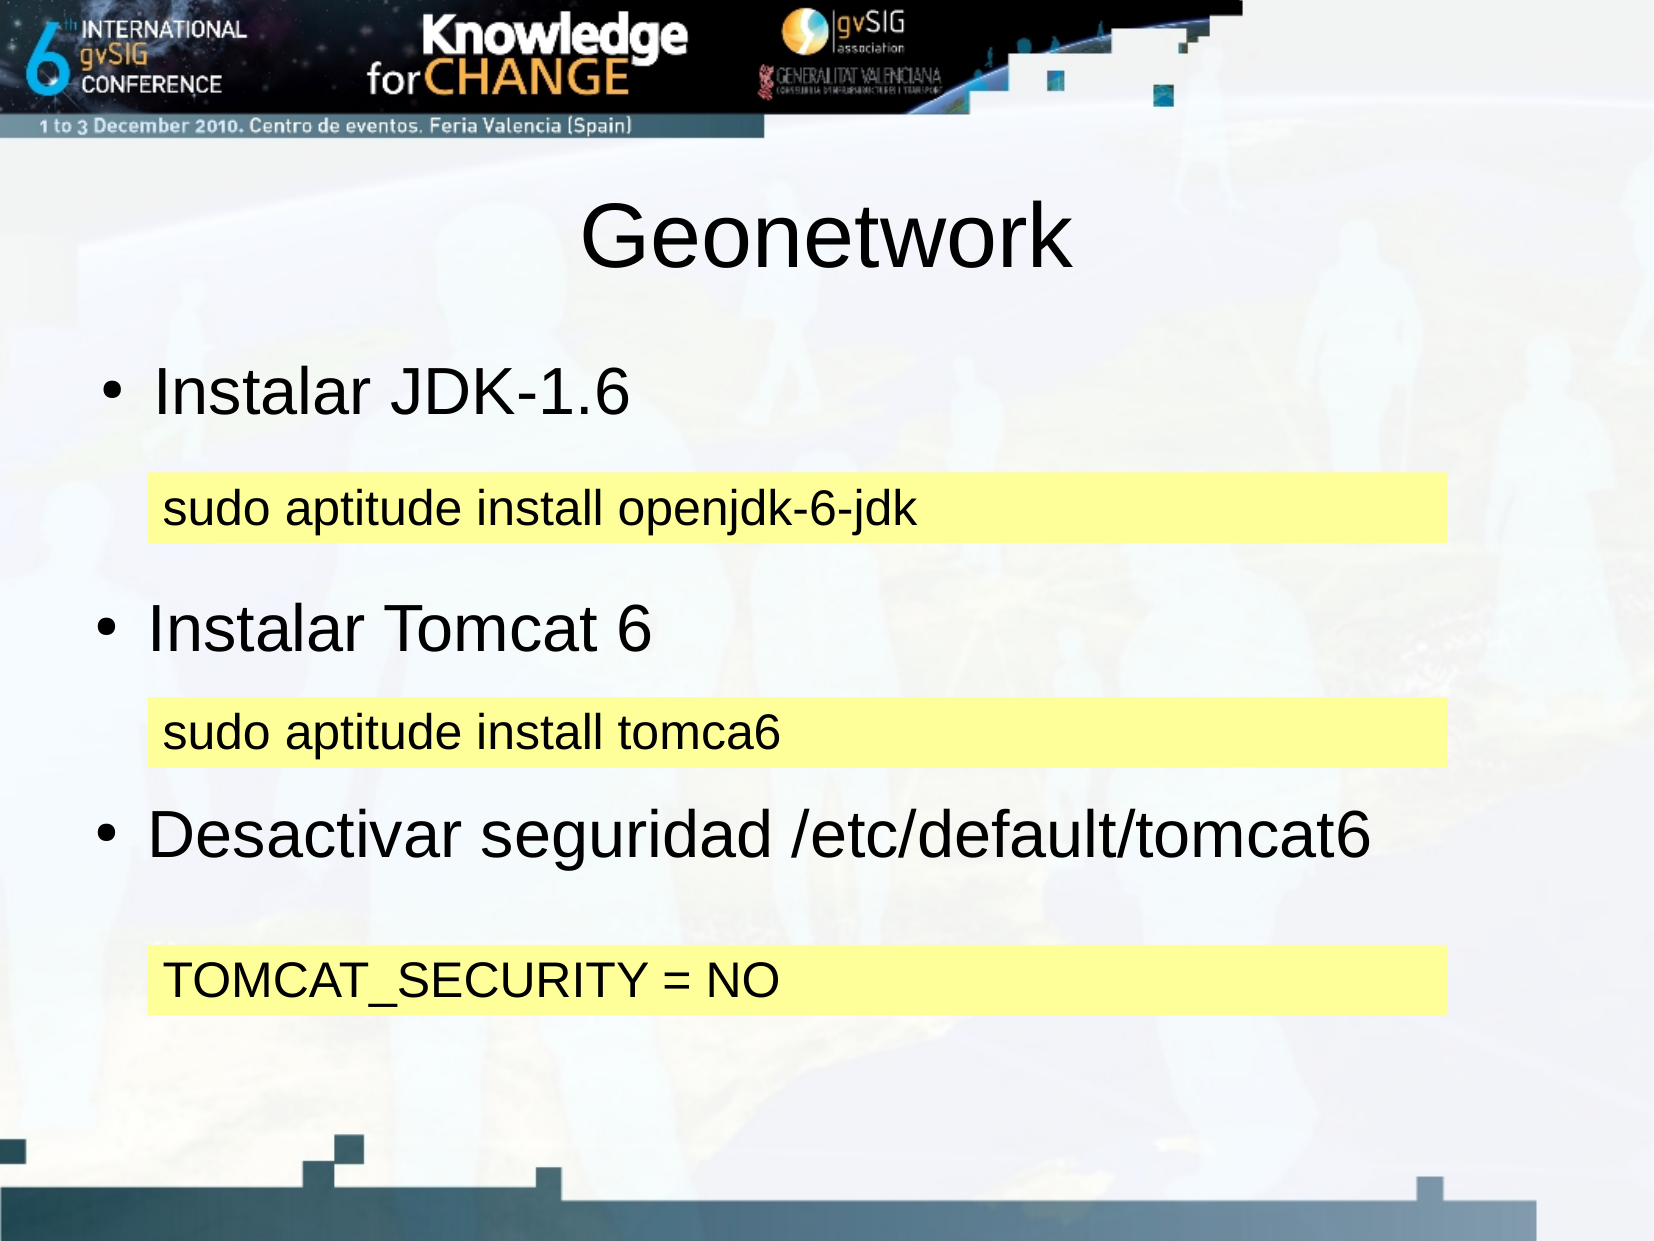

# Geonetwork
Instalar JDK-1.6
sudo aptitude install openjdk-6-jdk
Instalar Tomcat 6
sudo aptitude install tomca6
Desactivar seguridad /etc/default/tomcat6
TOMCAT_SECURITY = NO